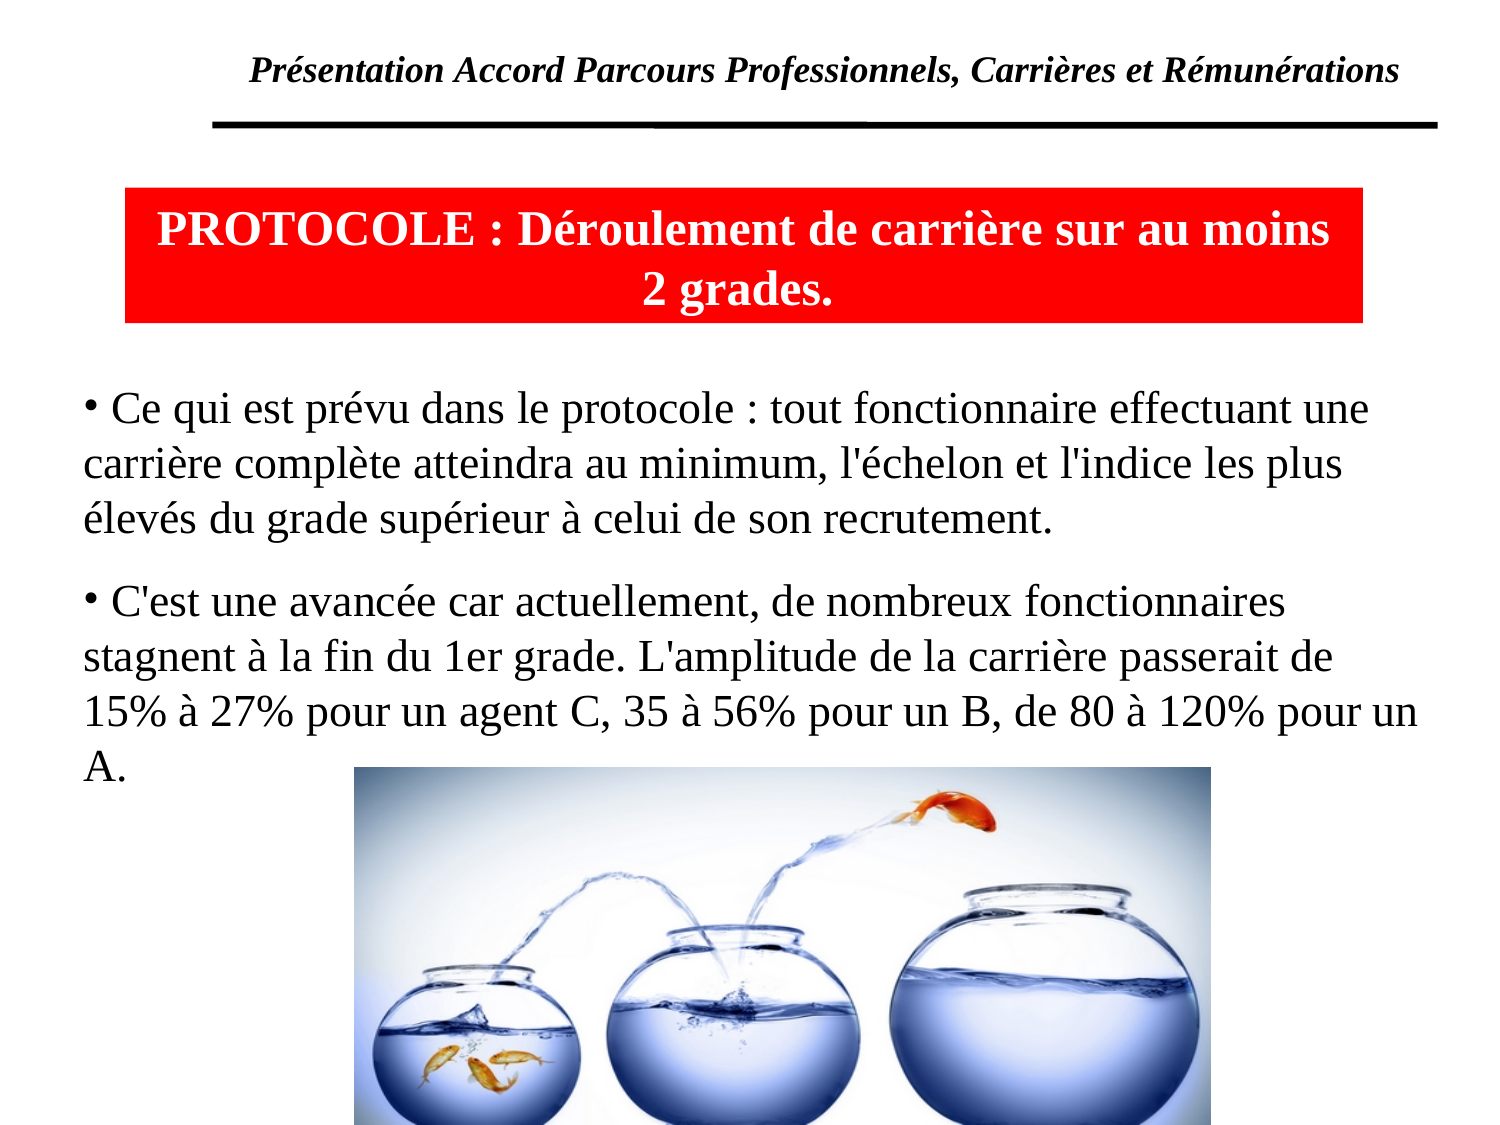

Présentation Accord Parcours Professionnels, Carrières et Rémunérations
PROTOCOLE : Déroulement de carrière sur au moins 2 grades.
 Ce qui est prévu dans le protocole : tout fonctionnaire effectuant une carrière complète atteindra au minimum, l'échelon et l'indice les plus élevés du grade supérieur à celui de son recrutement.
 C'est une avancée car actuellement, de nombreux fonctionnaires stagnent à la fin du 1er grade. L'amplitude de la carrière passerait de 15% à 27% pour un agent C, 35 à 56% pour un B, de 80 à 120% pour un A.